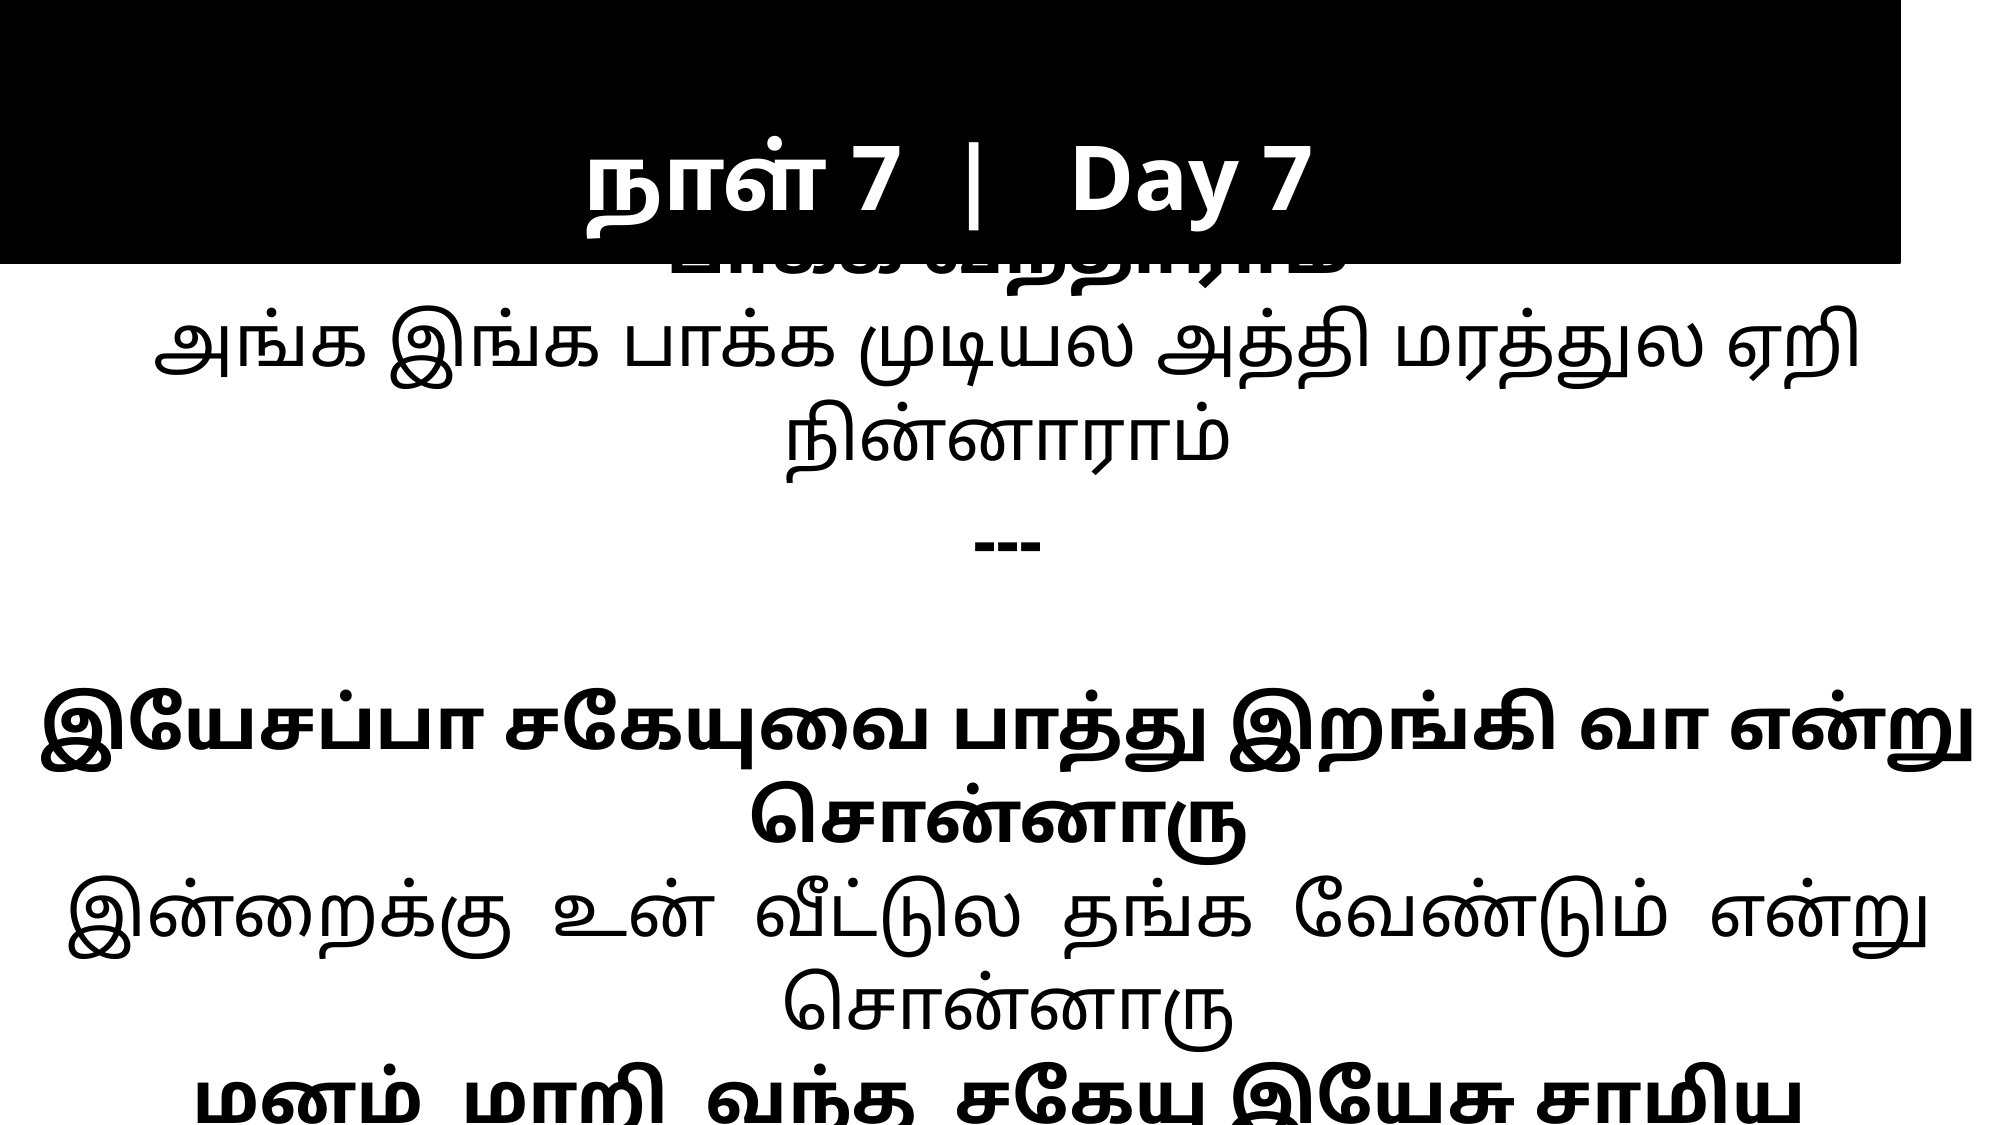

நாள் 7 | Day 7
# Chinna Manushanukkulla
எரிகோவில் குள்ள சகேயு இயேசு ராஜாவை பாக்க வந்தாராம்
அங்க இங்க பாக்க முடியல அத்தி மரத்துல ஏறி நின்னாராம்
---
இயேசப்பா சகேயுவை பாத்து இறங்கி வா என்று சொன்னாரு
இன்றைக்கு உன் வீட்டுல தங்க வேண்டும் என்று சொன்னாரு
மனம் மாறி வந்த சகேயு இயேசு சாமிய ஏற்றுf;கொண்டாU